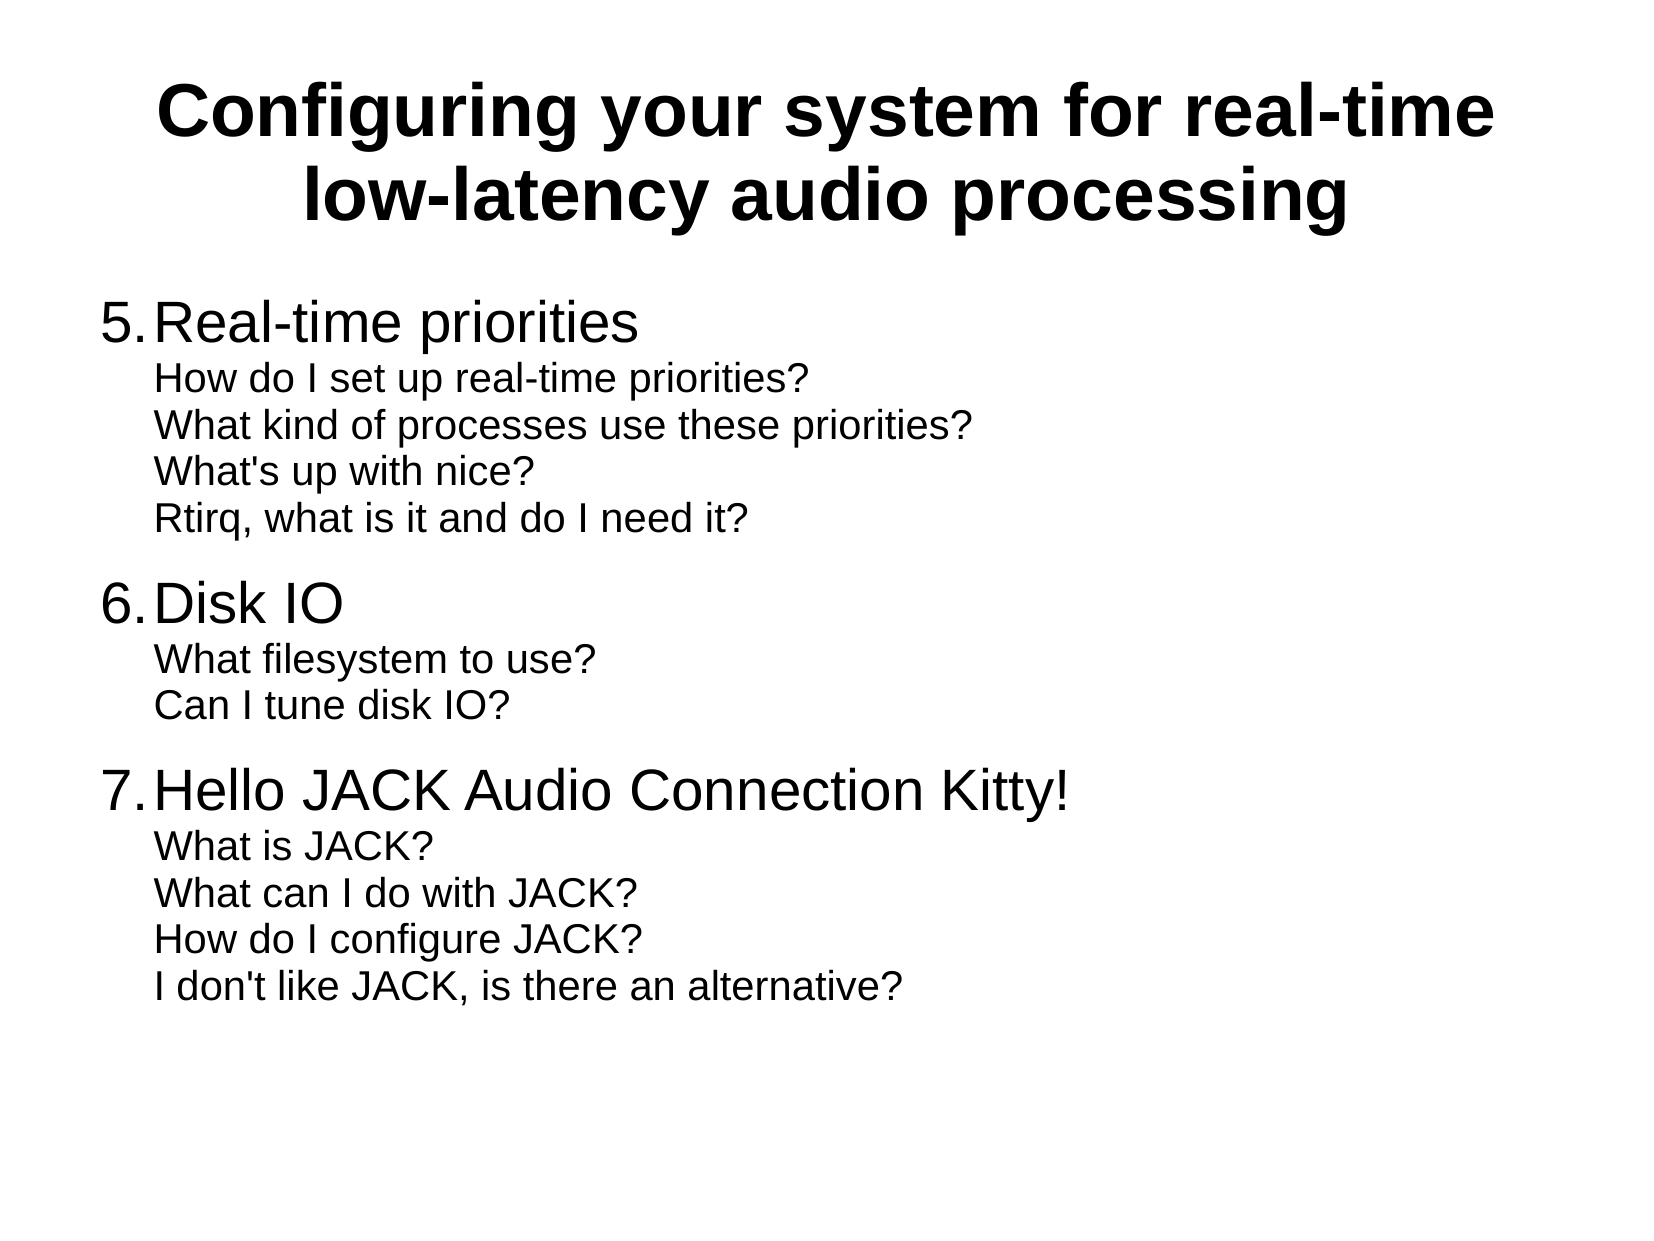

# Configuring your system for real-time low-latency audio processing
Real-time priorities
How do I set up real-time priorities?
What kind of processes use these priorities?
What's up with nice?
Rtirq, what is it and do I need it?
Disk IO
What filesystem to use?
Can I tune disk IO?
Hello JACK Audio Connection Kitty!
What is JACK?
What can I do with JACK?
How do I configure JACK?
I don't like JACK, is there an alternative?